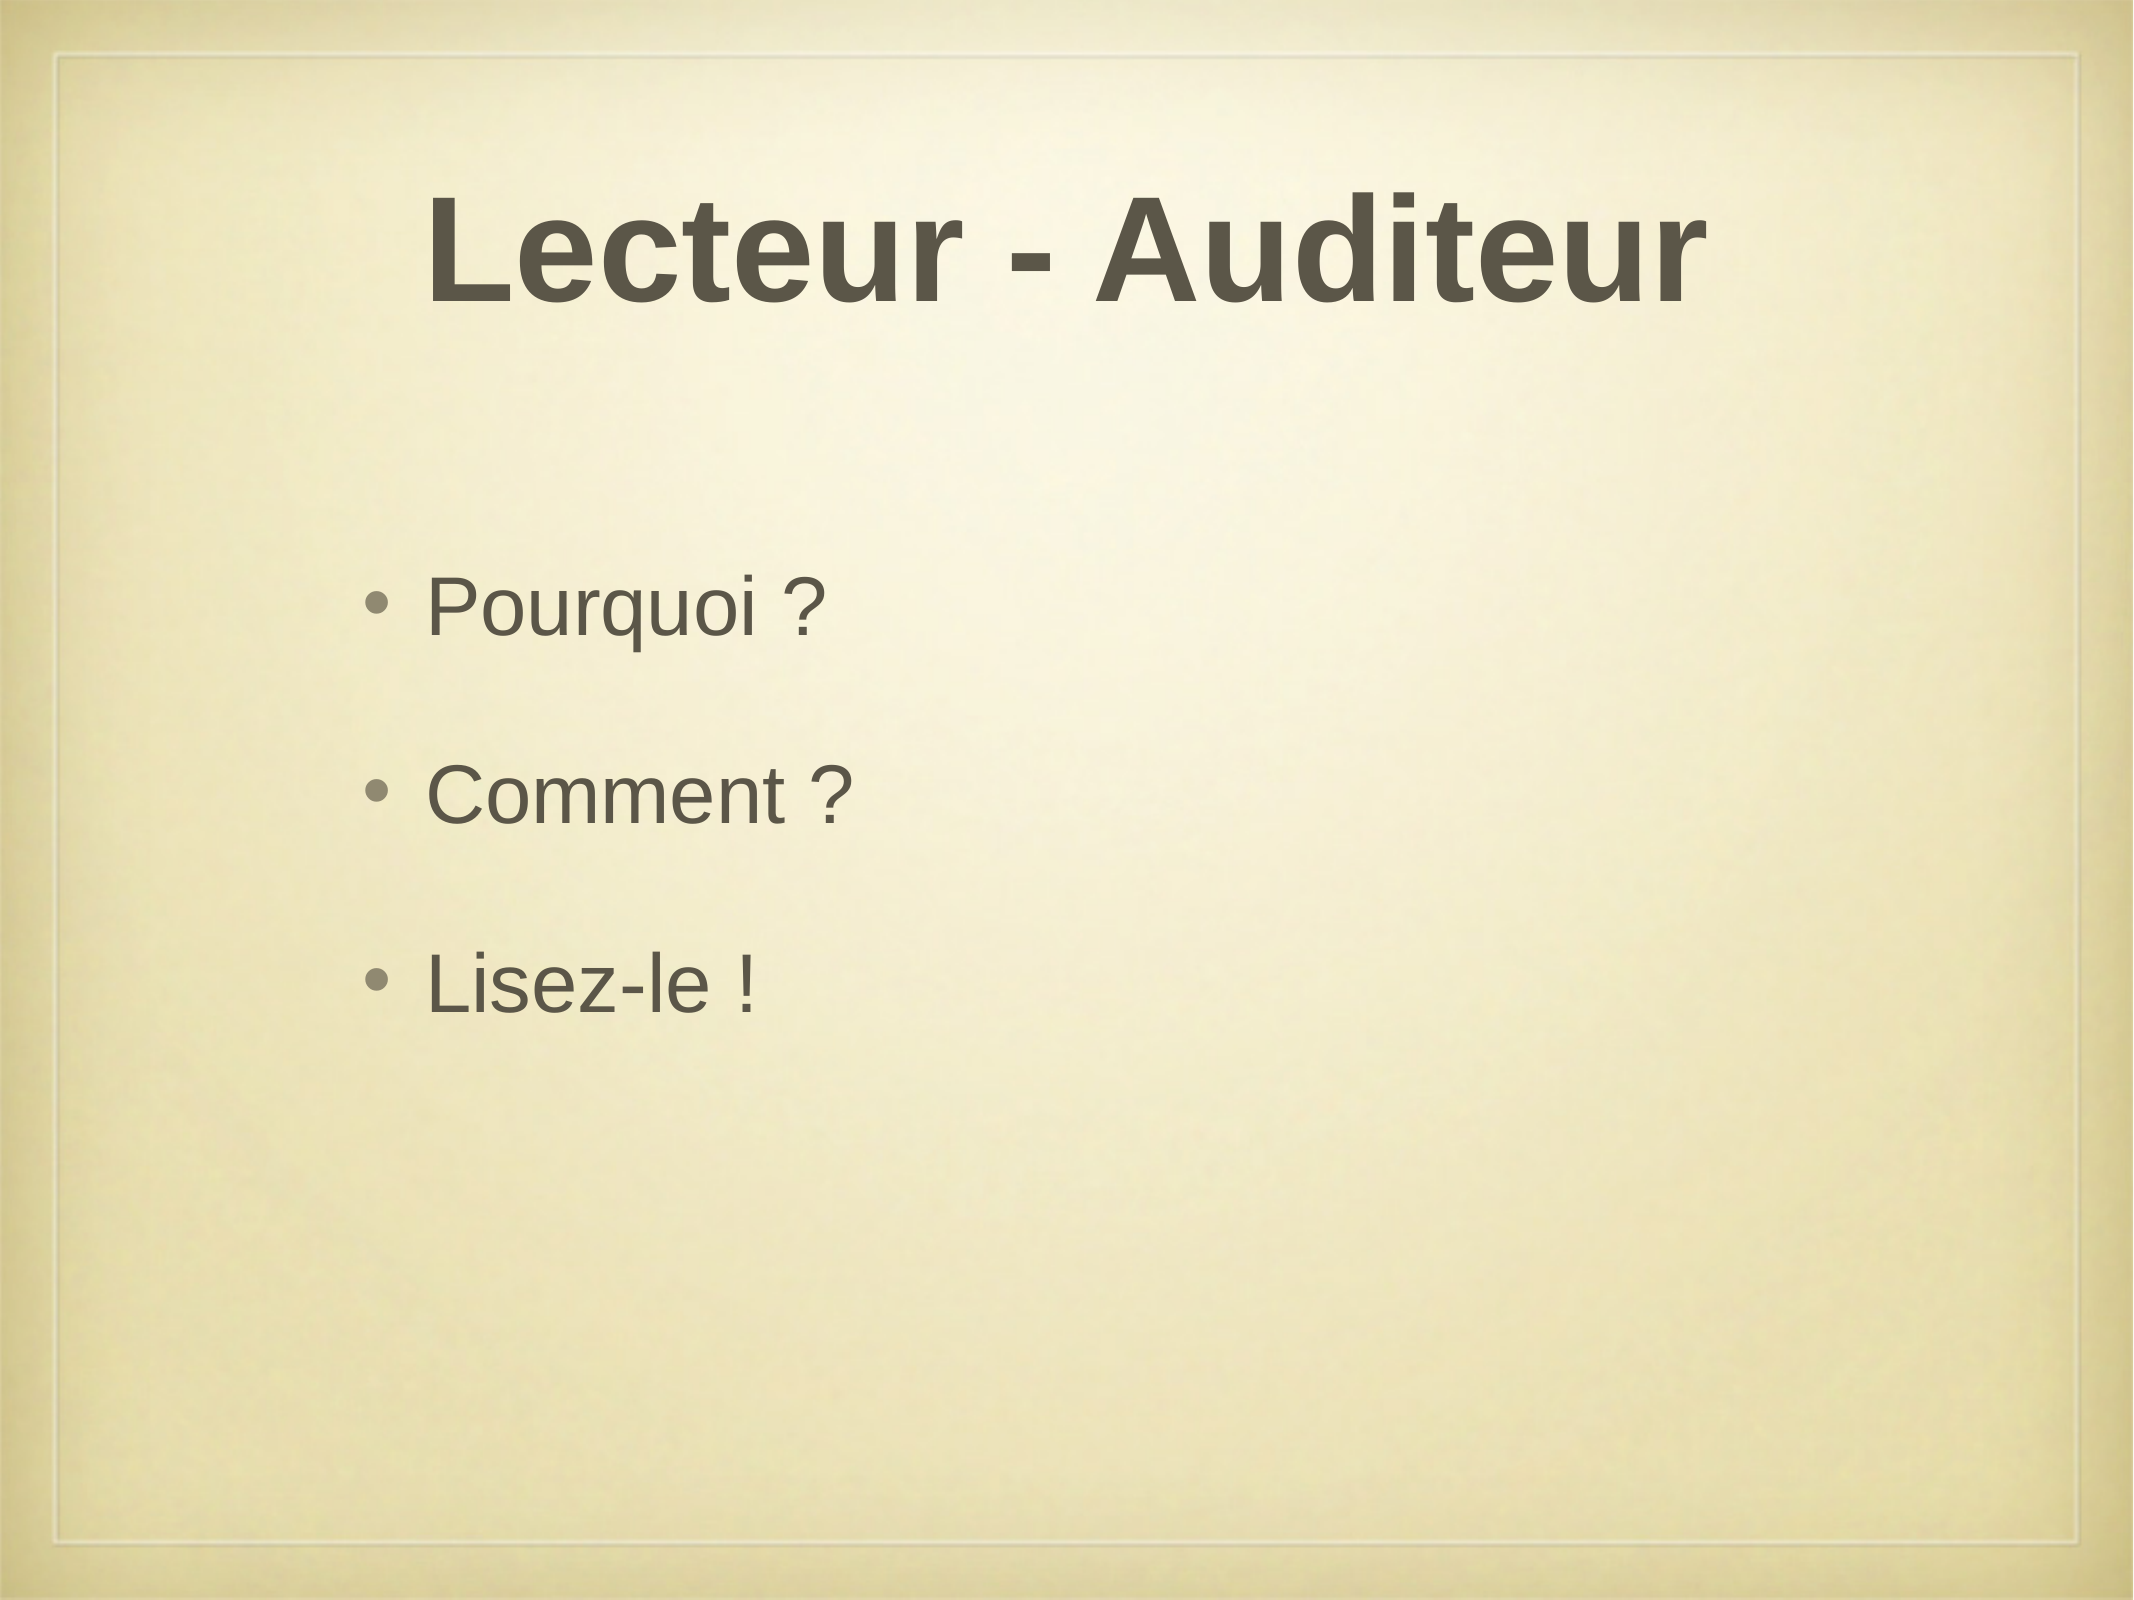

# Lecteur - Auditeur
Pourquoi ?
Comment ?
Lisez-le !